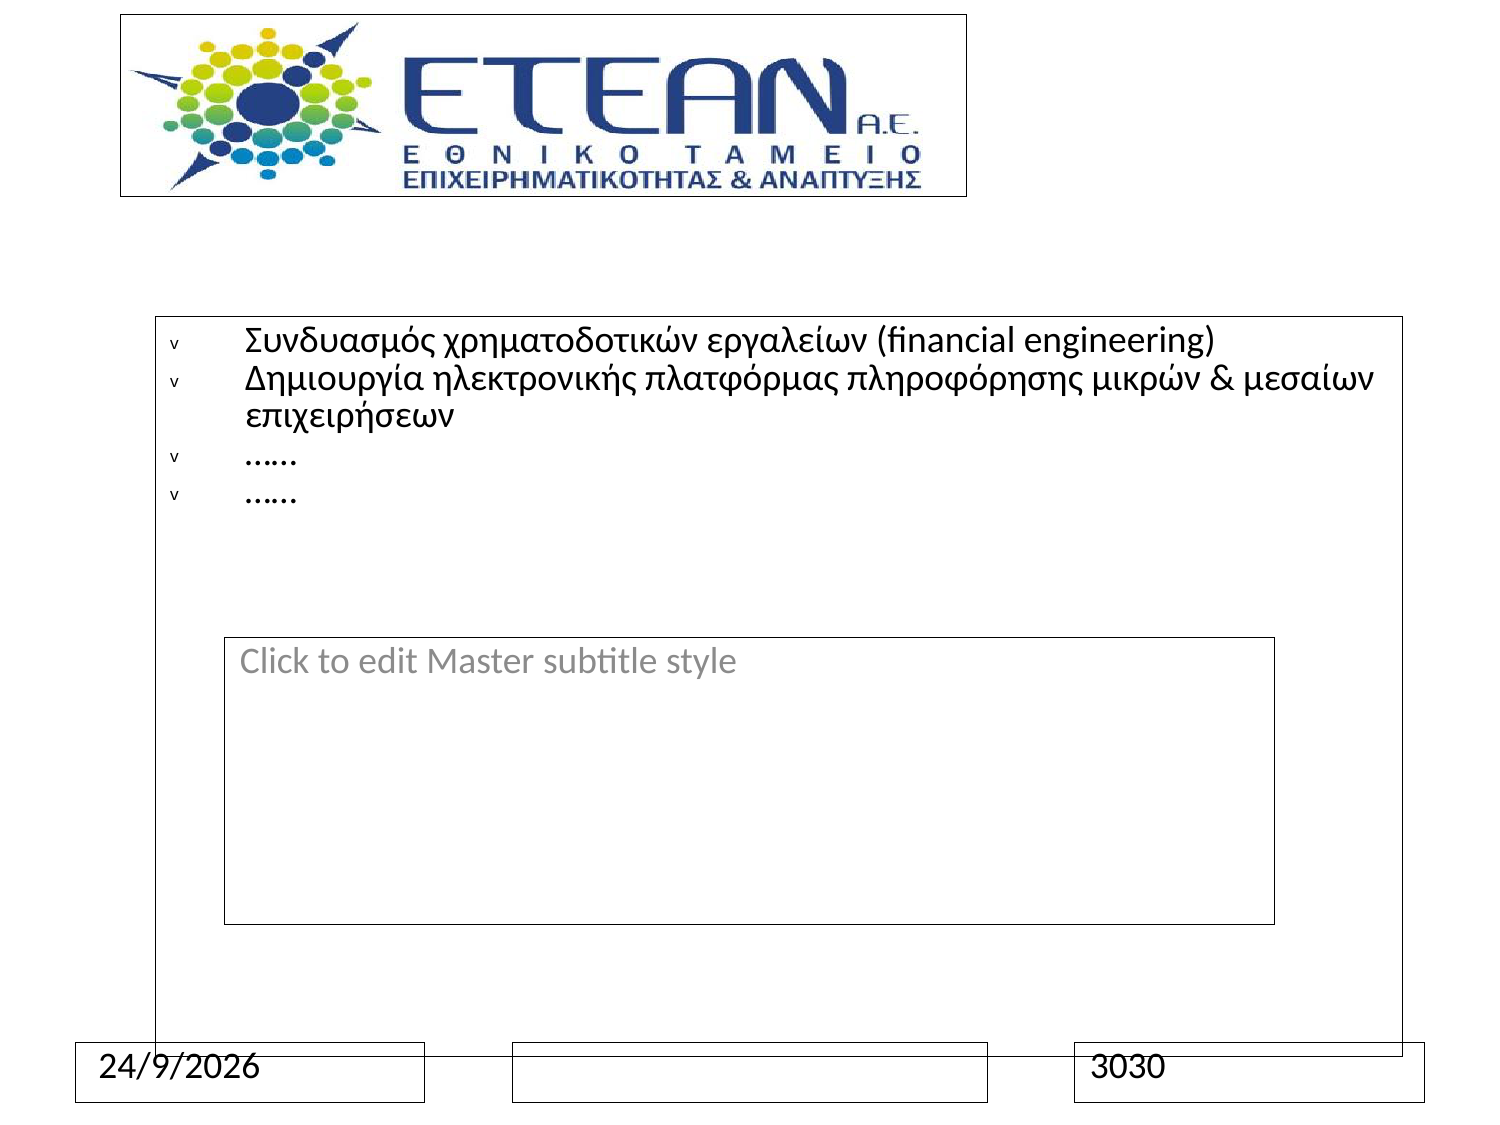

Συνδυασμός χρηματοδοτικών εργαλείων (financial engineering)
Δημιουργία ηλεκτρονικής πλατφόρμας πληροφόρησης μικρών & μεσαίων επιχειρήσεων
……
……